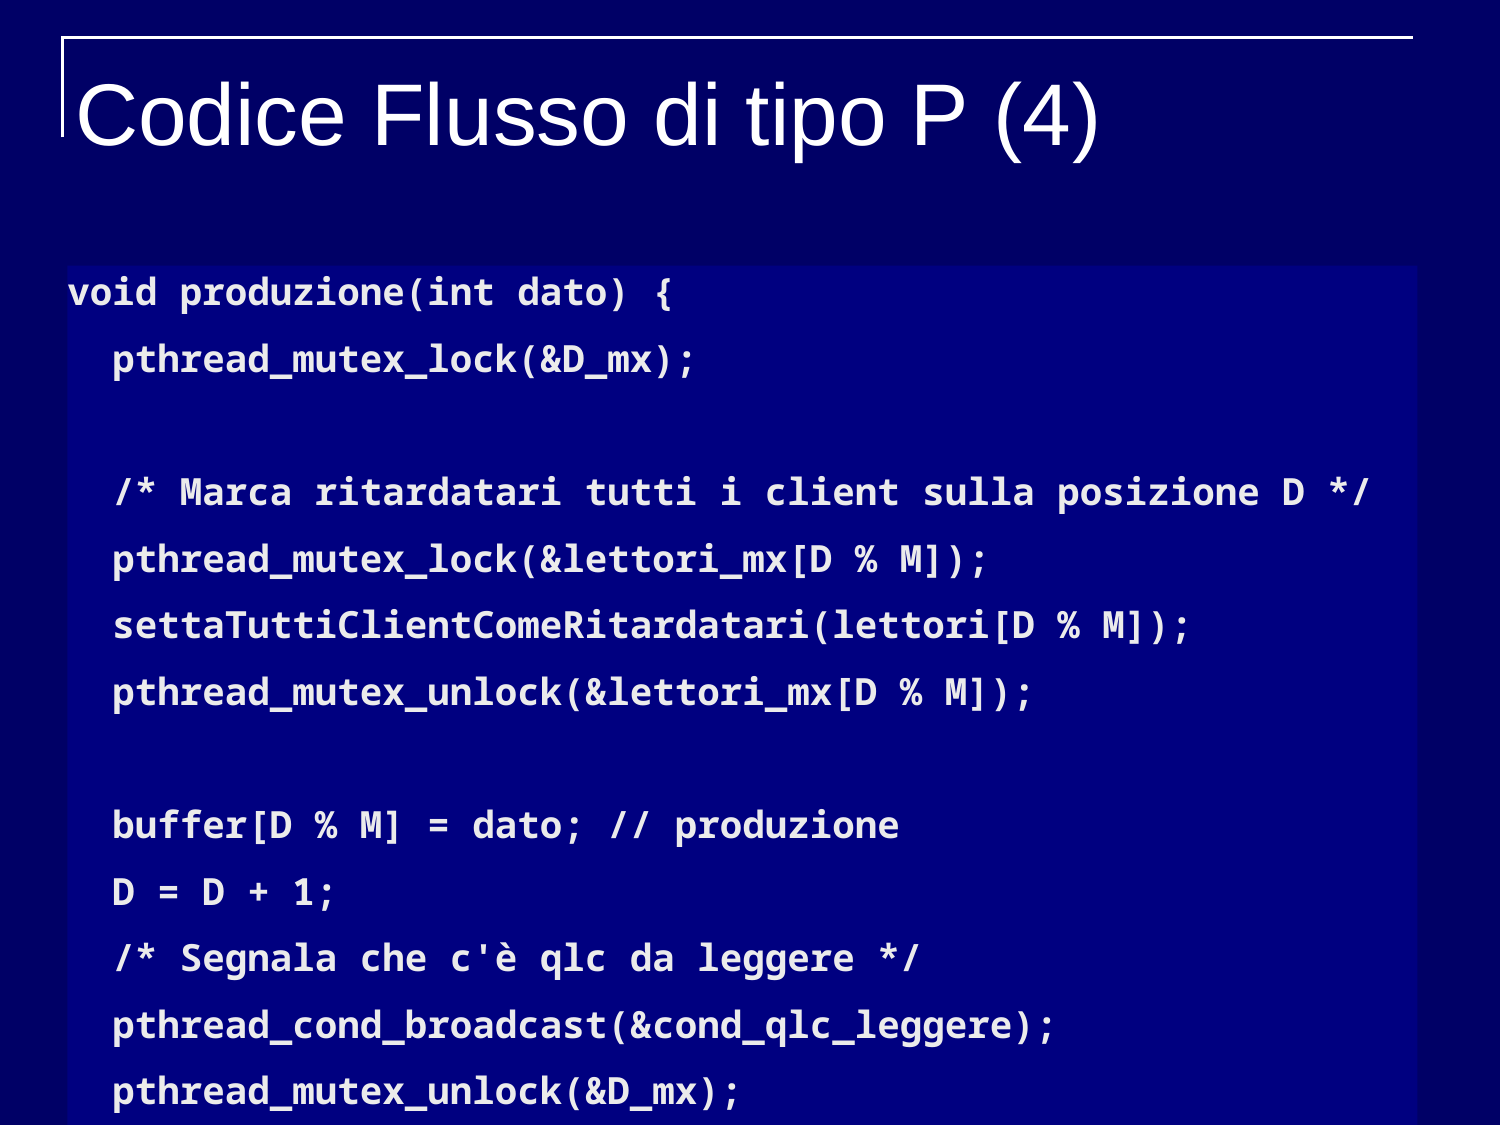

# Codice Flusso di tipo P (4)
void produzione(int dato) {
 pthread_mutex_lock(&D_mx);
 /* Marca ritardatari tutti i client sulla posizione D */
 pthread_mutex_lock(&lettori_mx[D % M]);
 settaTuttiClientComeRitardatari(lettori[D % M]);
 pthread_mutex_unlock(&lettori_mx[D % M]);
 buffer[D % M] = dato; // produzione
 D = D + 1;
 /* Segnala che c'è qlc da leggere */
 pthread_cond_broadcast(&cond_qlc_leggere);
 pthread_mutex_unlock(&D_mx);
}